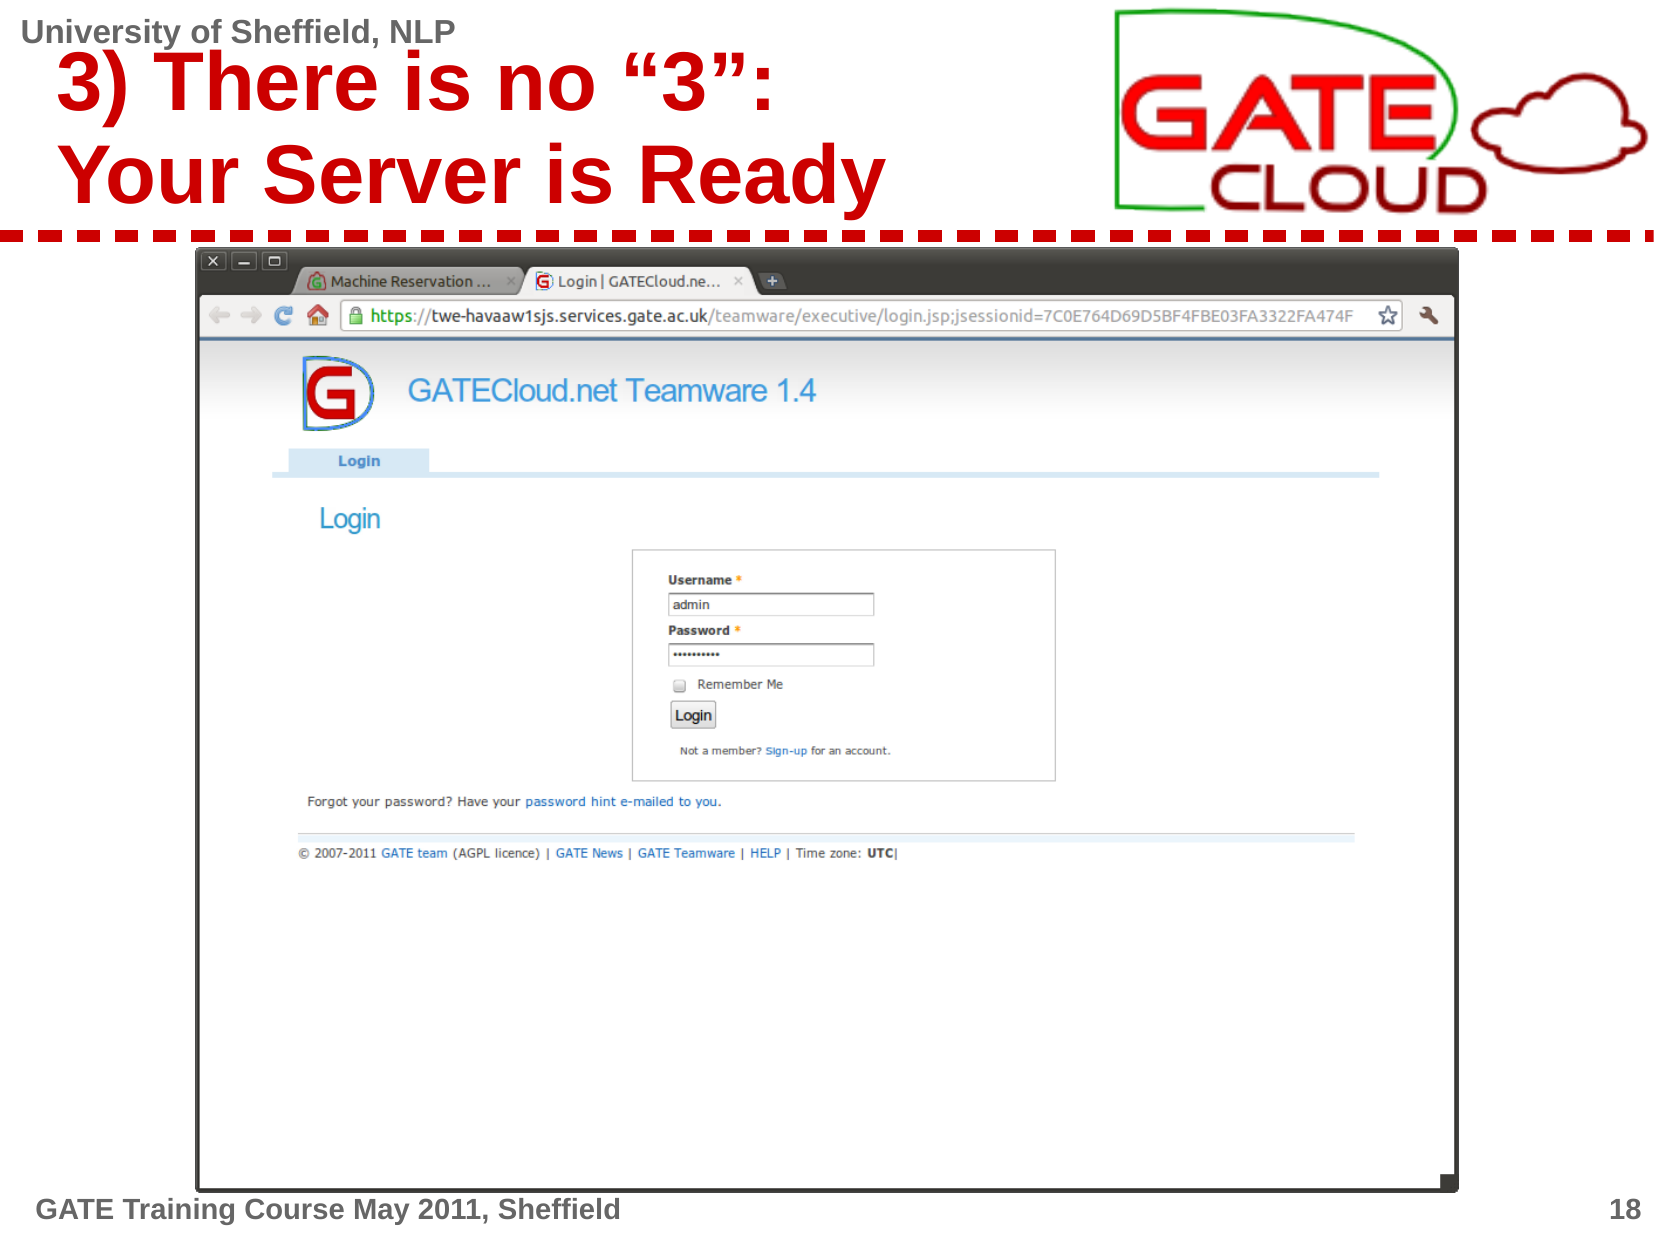

# 3) There is no “3”: Your Server is Ready
GATE Training Course May 2011, Sheffield
18